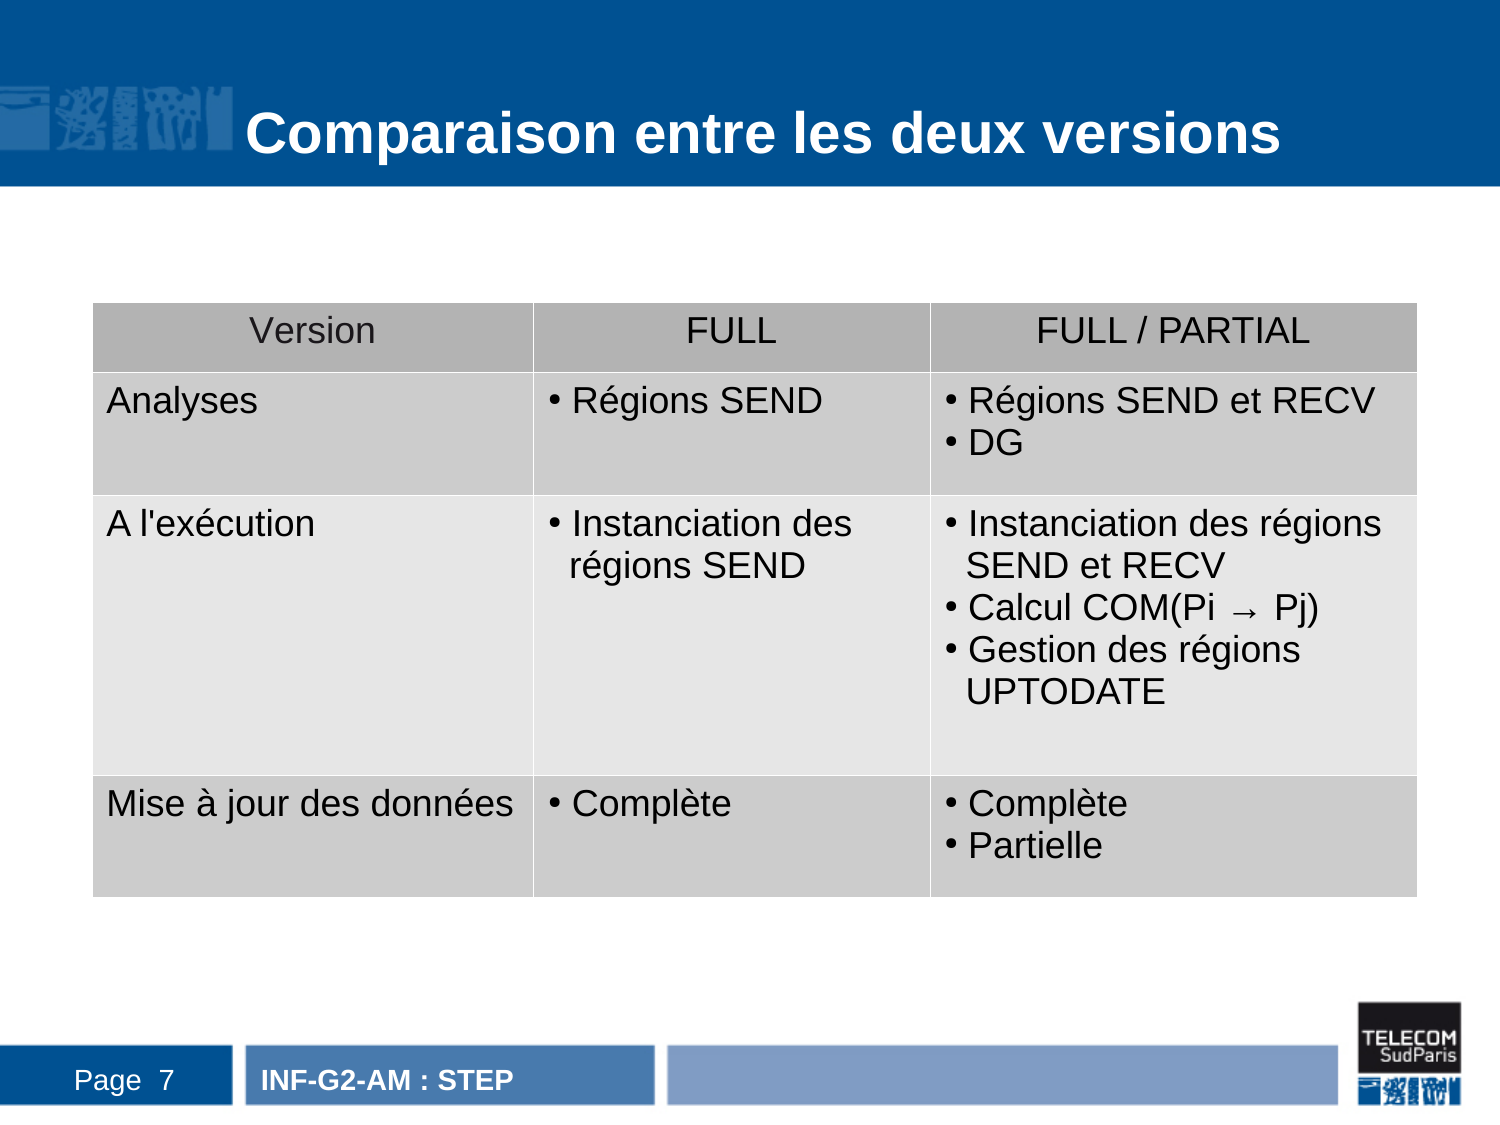

# Comparaison entre les deux versions
| Version | FULL | FULL / PARTIAL |
| --- | --- | --- |
| Analyses | Régions SEND | Régions SEND et RECV DG |
| A l'exécution | Instanciation des régions SEND | Instanciation des régions SEND et RECV Calcul COM(Pi → Pj) Gestion des régions UPTODATE |
| Mise à jour des données | Complète | Complète Partielle |
7